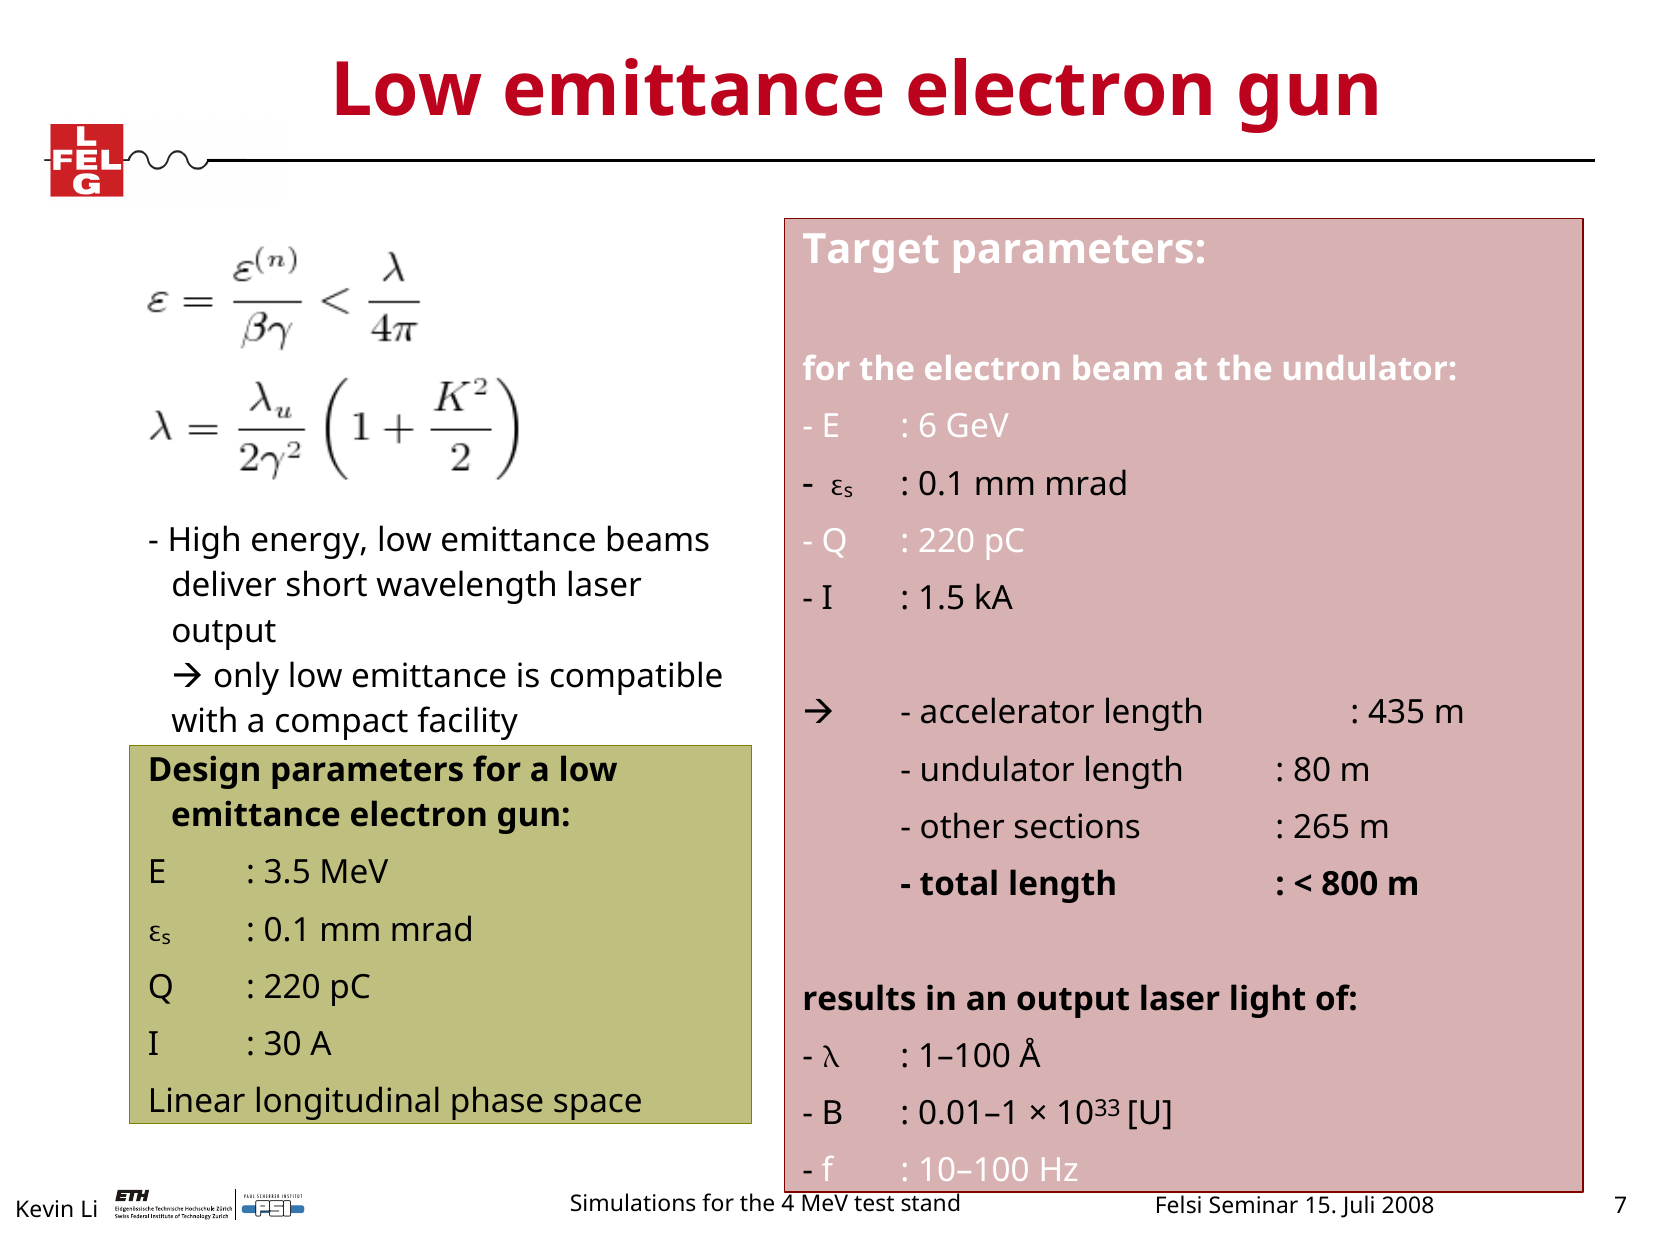

# Low emittance electron gun
Target parameters:
for the electron beam at the undulator:
- E	: 6 GeV
- s	: 0.1 mm mrad
- Q	: 220 pC
- I	: 1.5 kA
	- accelerator length		: 435 m
	- undulator length		: 80 m
	- other sections		: 265 m
	- total length			: < 800 m
results in an output laser light of:
- 	: 1–100 Å
- B	: 0.01–1 × 1033 [U]
- f	: 10–100 Hz
- High energy, low emittance beams deliver short wavelength laser output
 only low emittance is compatible with a compact facility
Design parameters for a low emittance electron gun:
E	: 3.5 MeV
s	: 0.1 mm mrad
Q	: 220 pC
I	: 30 A
Linear longitudinal phase space